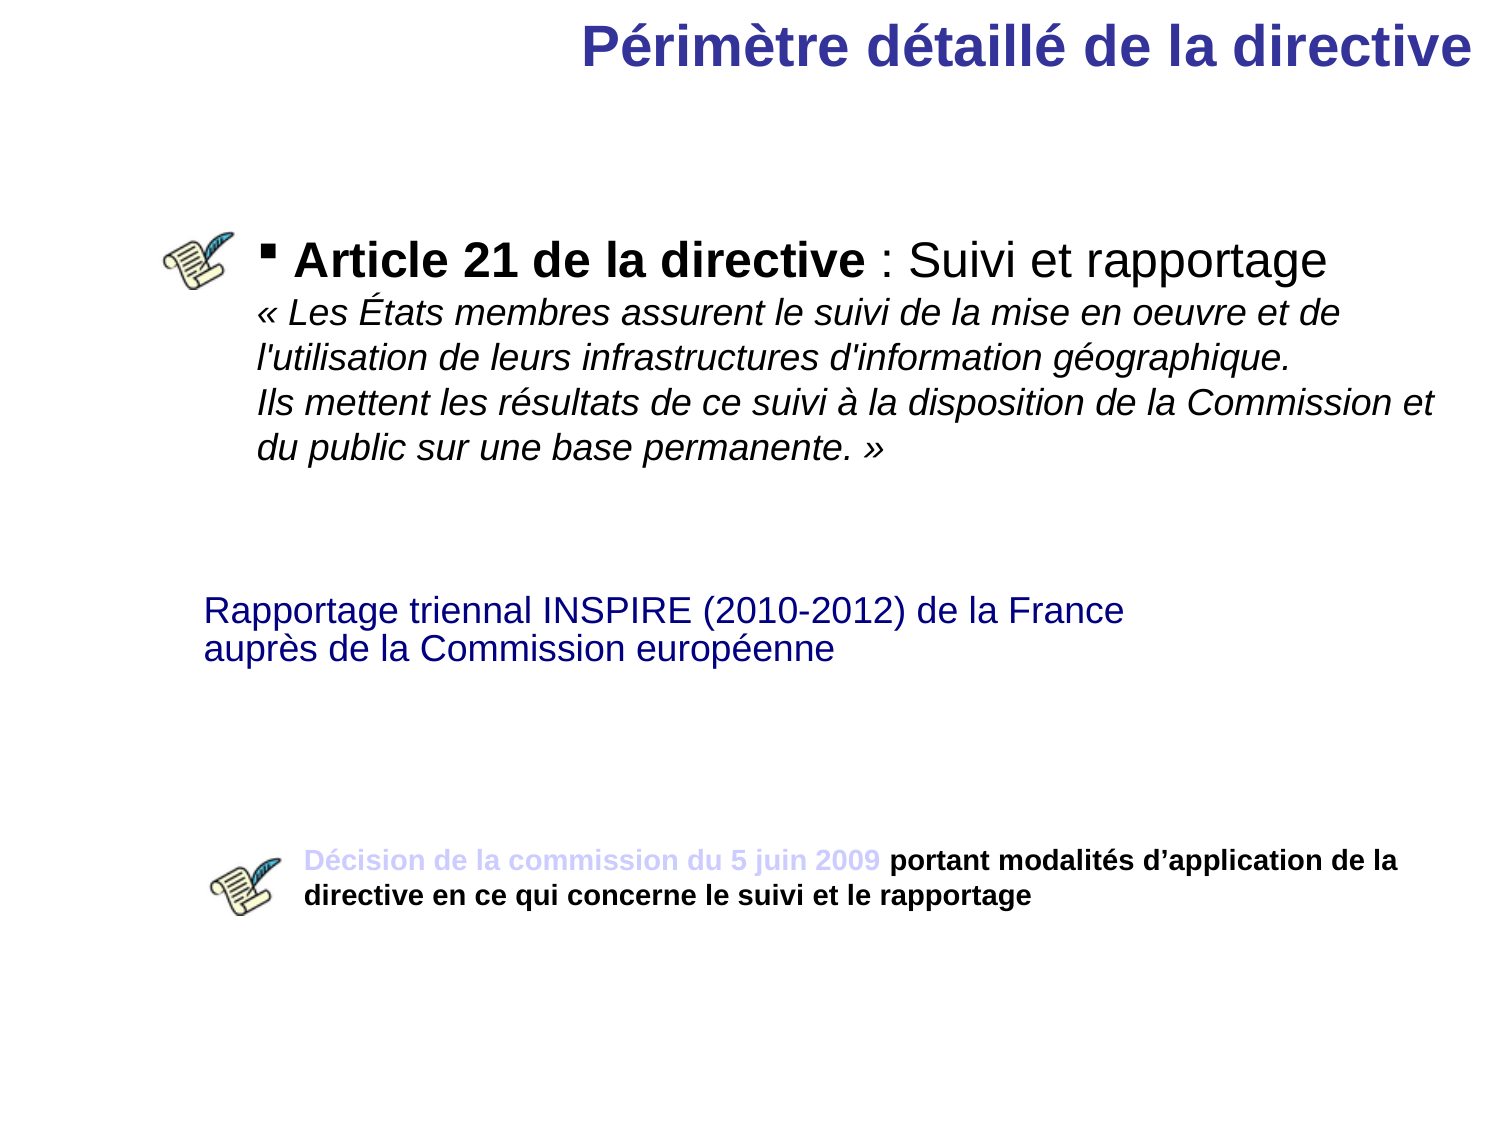

Périmètre détaillé de la directive
 Article 21 de la directive : Suivi et rapportage
« Les États membres assurent le suivi de la mise en oeuvre et de l'utilisation de leurs infrastructures d'information géographique.
Ils mettent les résultats de ce suivi à la disposition de la Commission et du public sur une base permanente. »
Rapportage triennal INSPIRE (2010-2012) de la France auprès de la Commission européenne
Décision de la commission du 5 juin 2009 portant modalités d’application de la directive en ce qui concerne le suivi et le rapportage